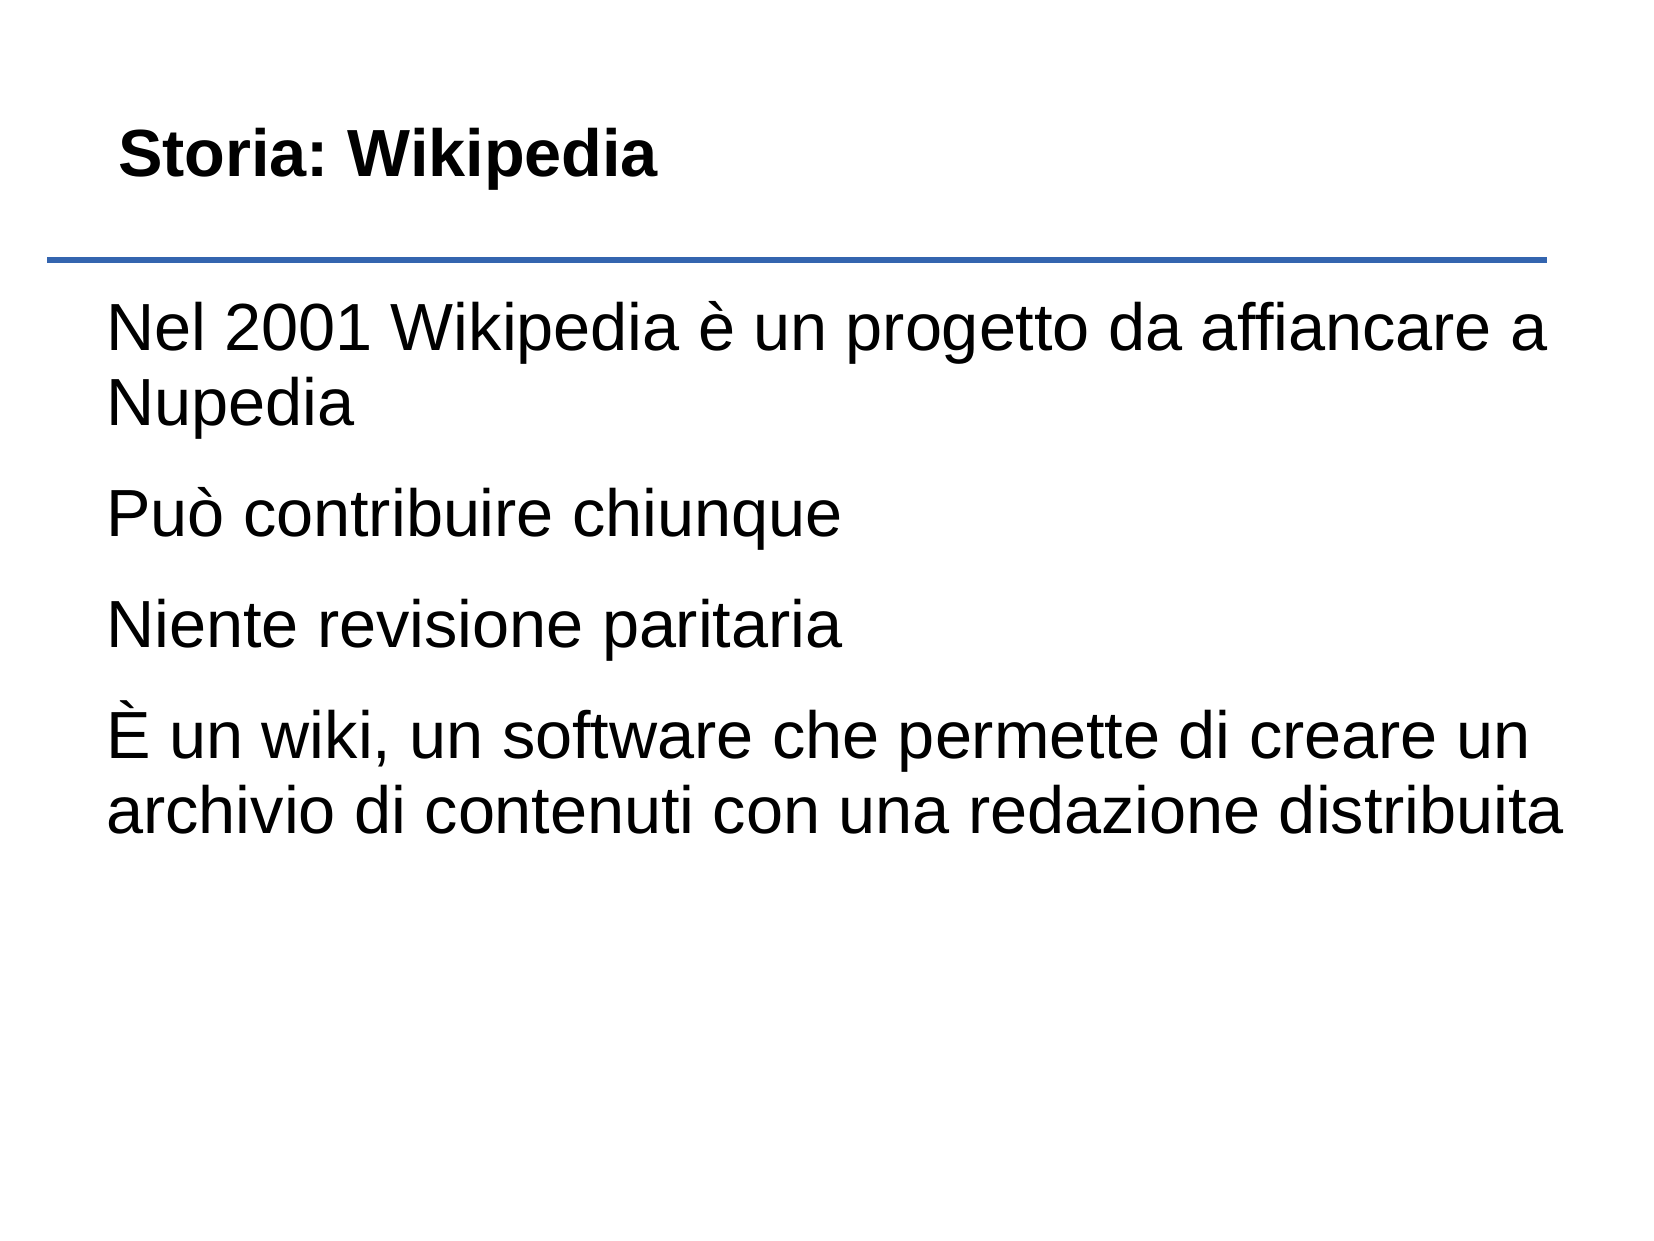

# Storia: Wikipedia
Nel 2001 Wikipedia è un progetto da affiancare a Nupedia
Può contribuire chiunque
Niente revisione paritaria
È un wiki, un software che permette di creare un archivio di contenuti con una redazione distribuita